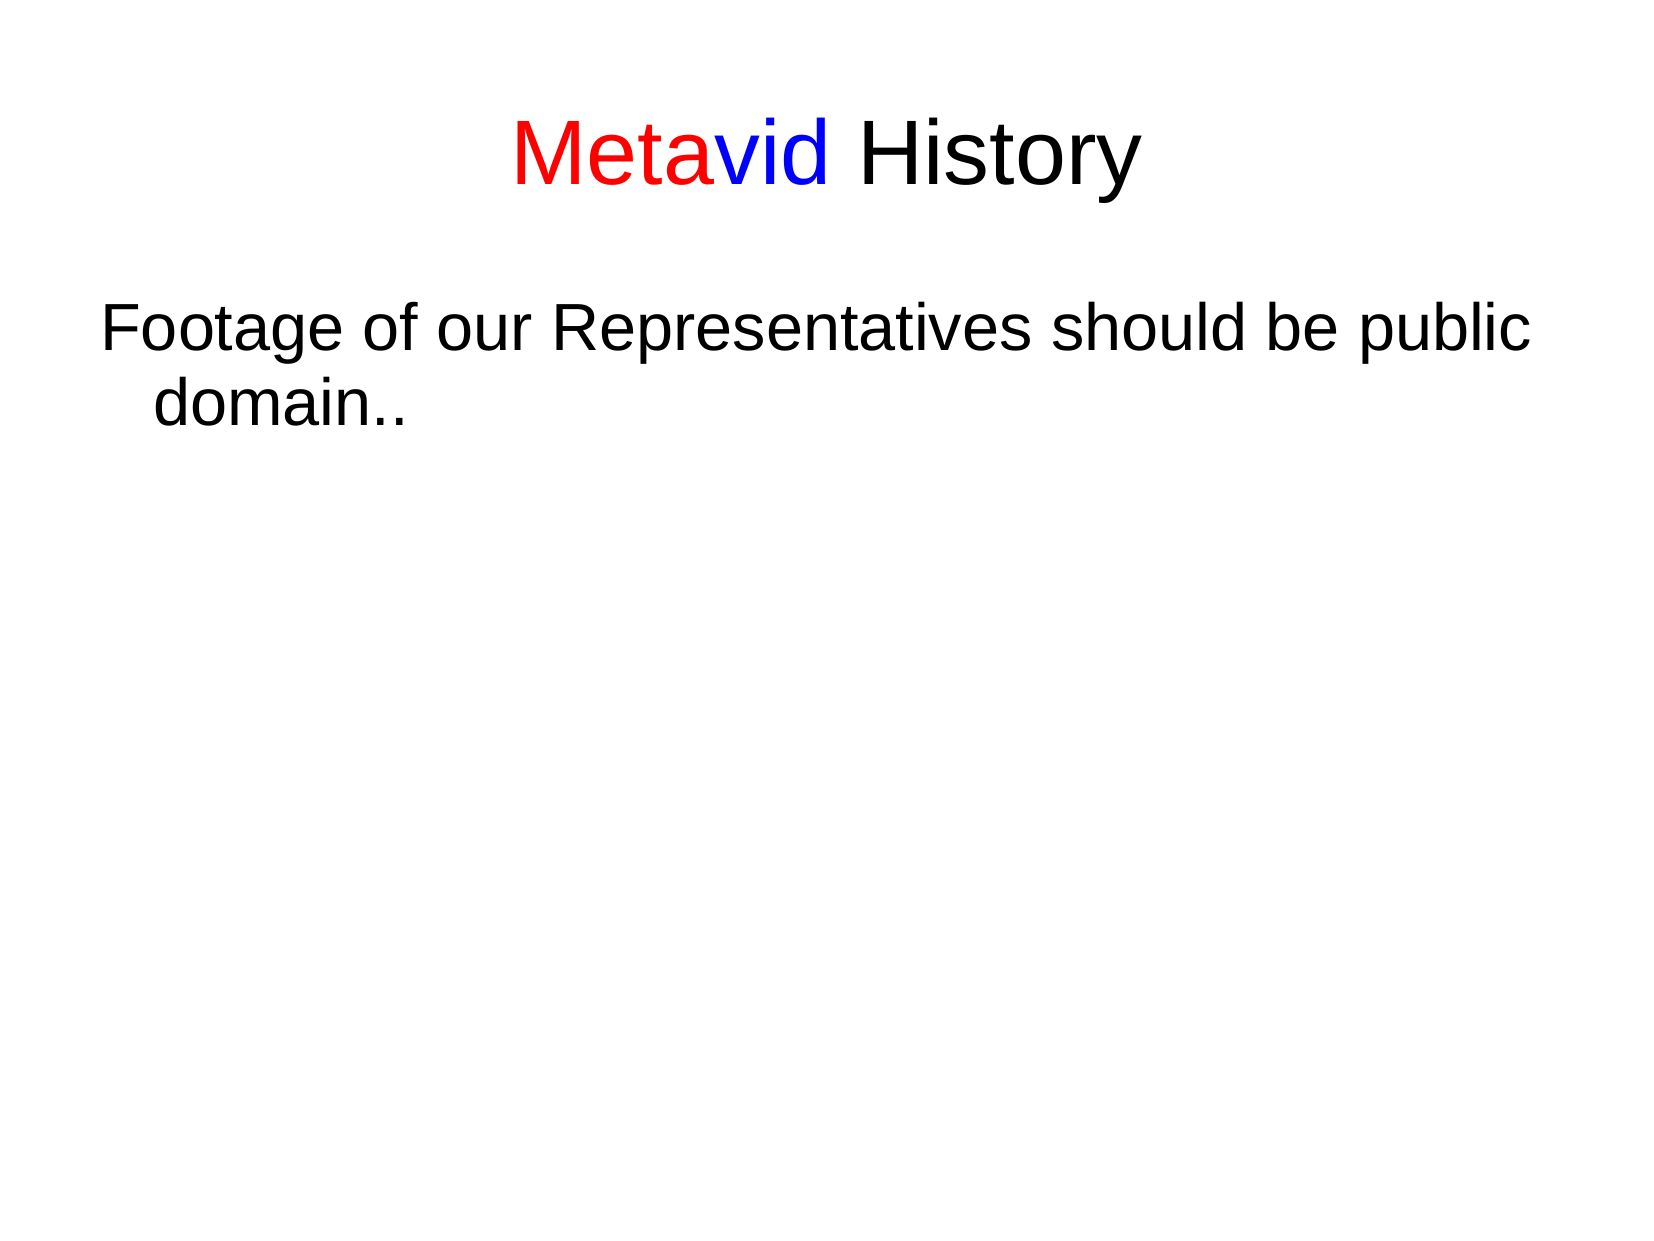

# Metavid History
Footage of our Representatives should be public domain..